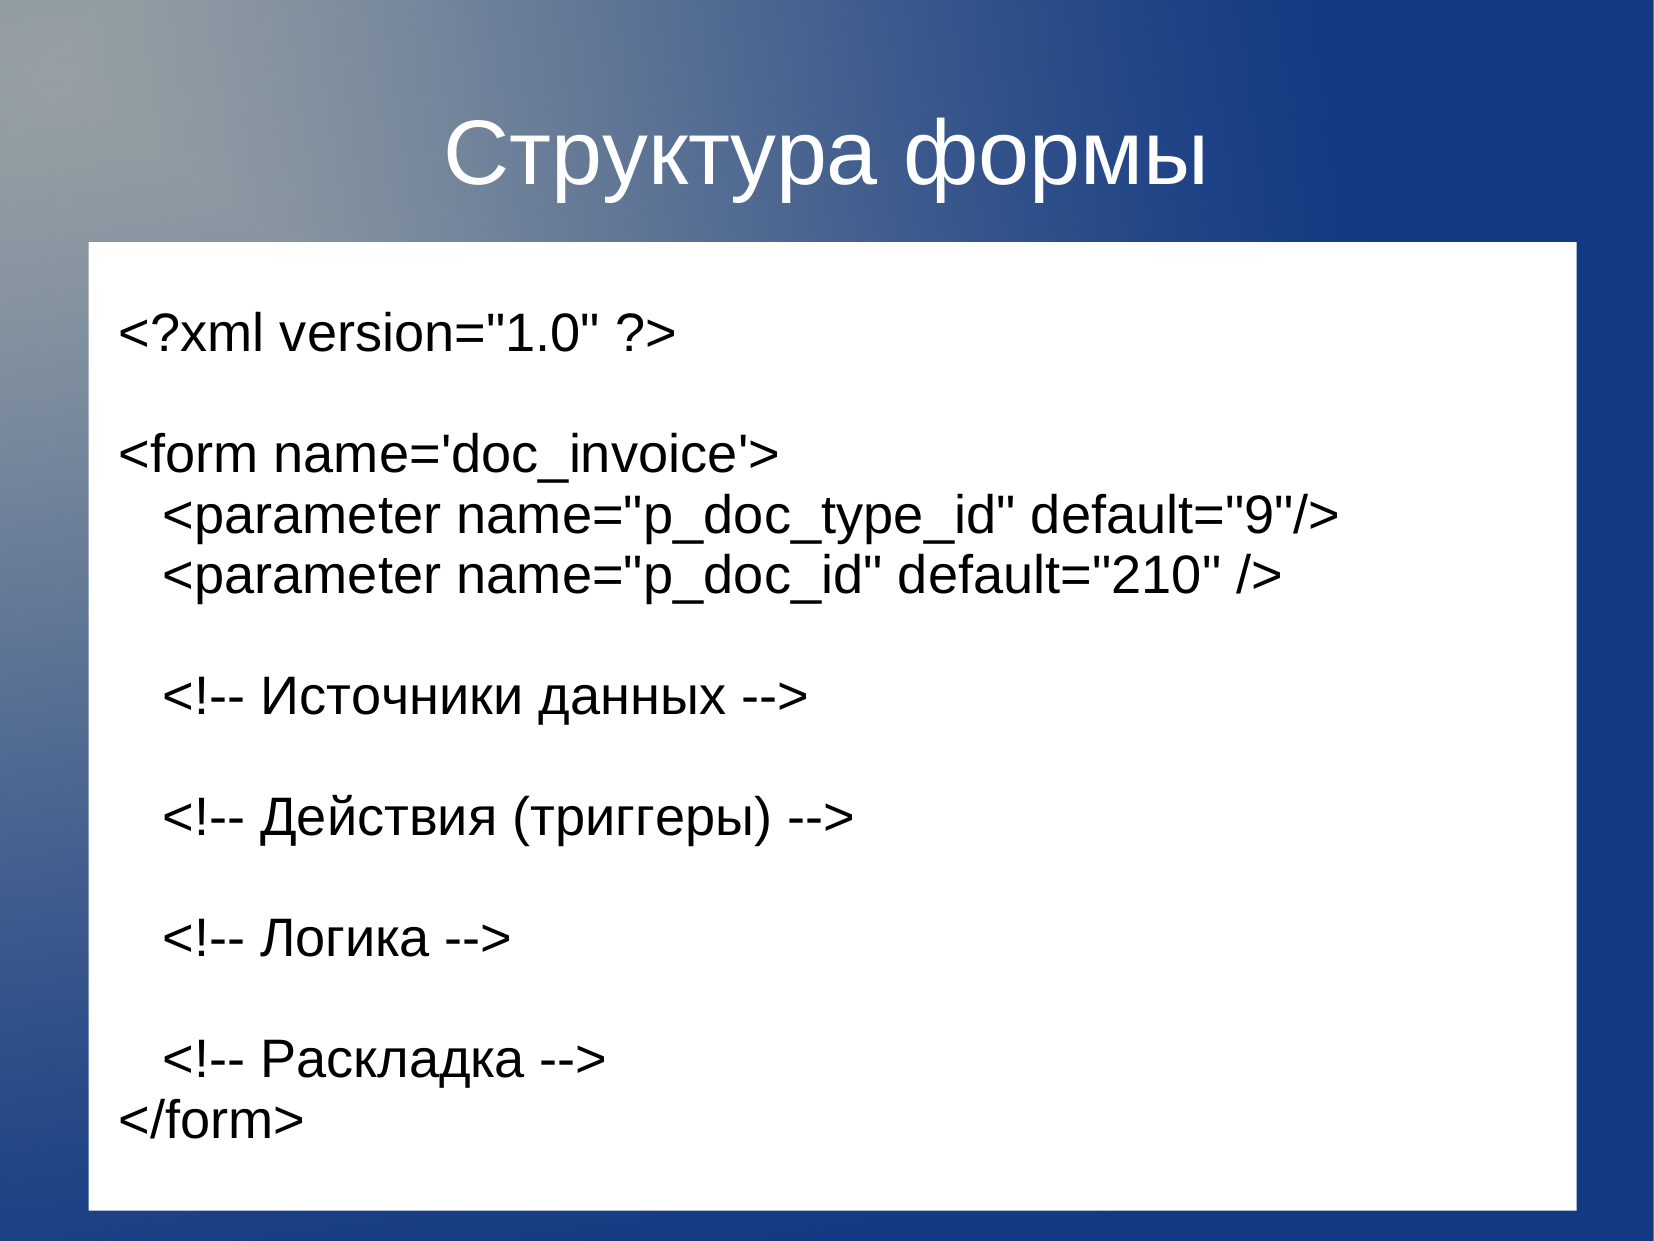

# Структура формы
 <?xml version="1.0" ?>
 <form name='doc_invoice'>
	<parameter name="p_doc_type_id" default="9"/>
	<parameter name="p_doc_id" default="210" />
	<!-- Источники данных -->
	<!-- Действия (триггеры) -->
	<!-- Логика -->
	<!-- Раскладка -->
 </form>